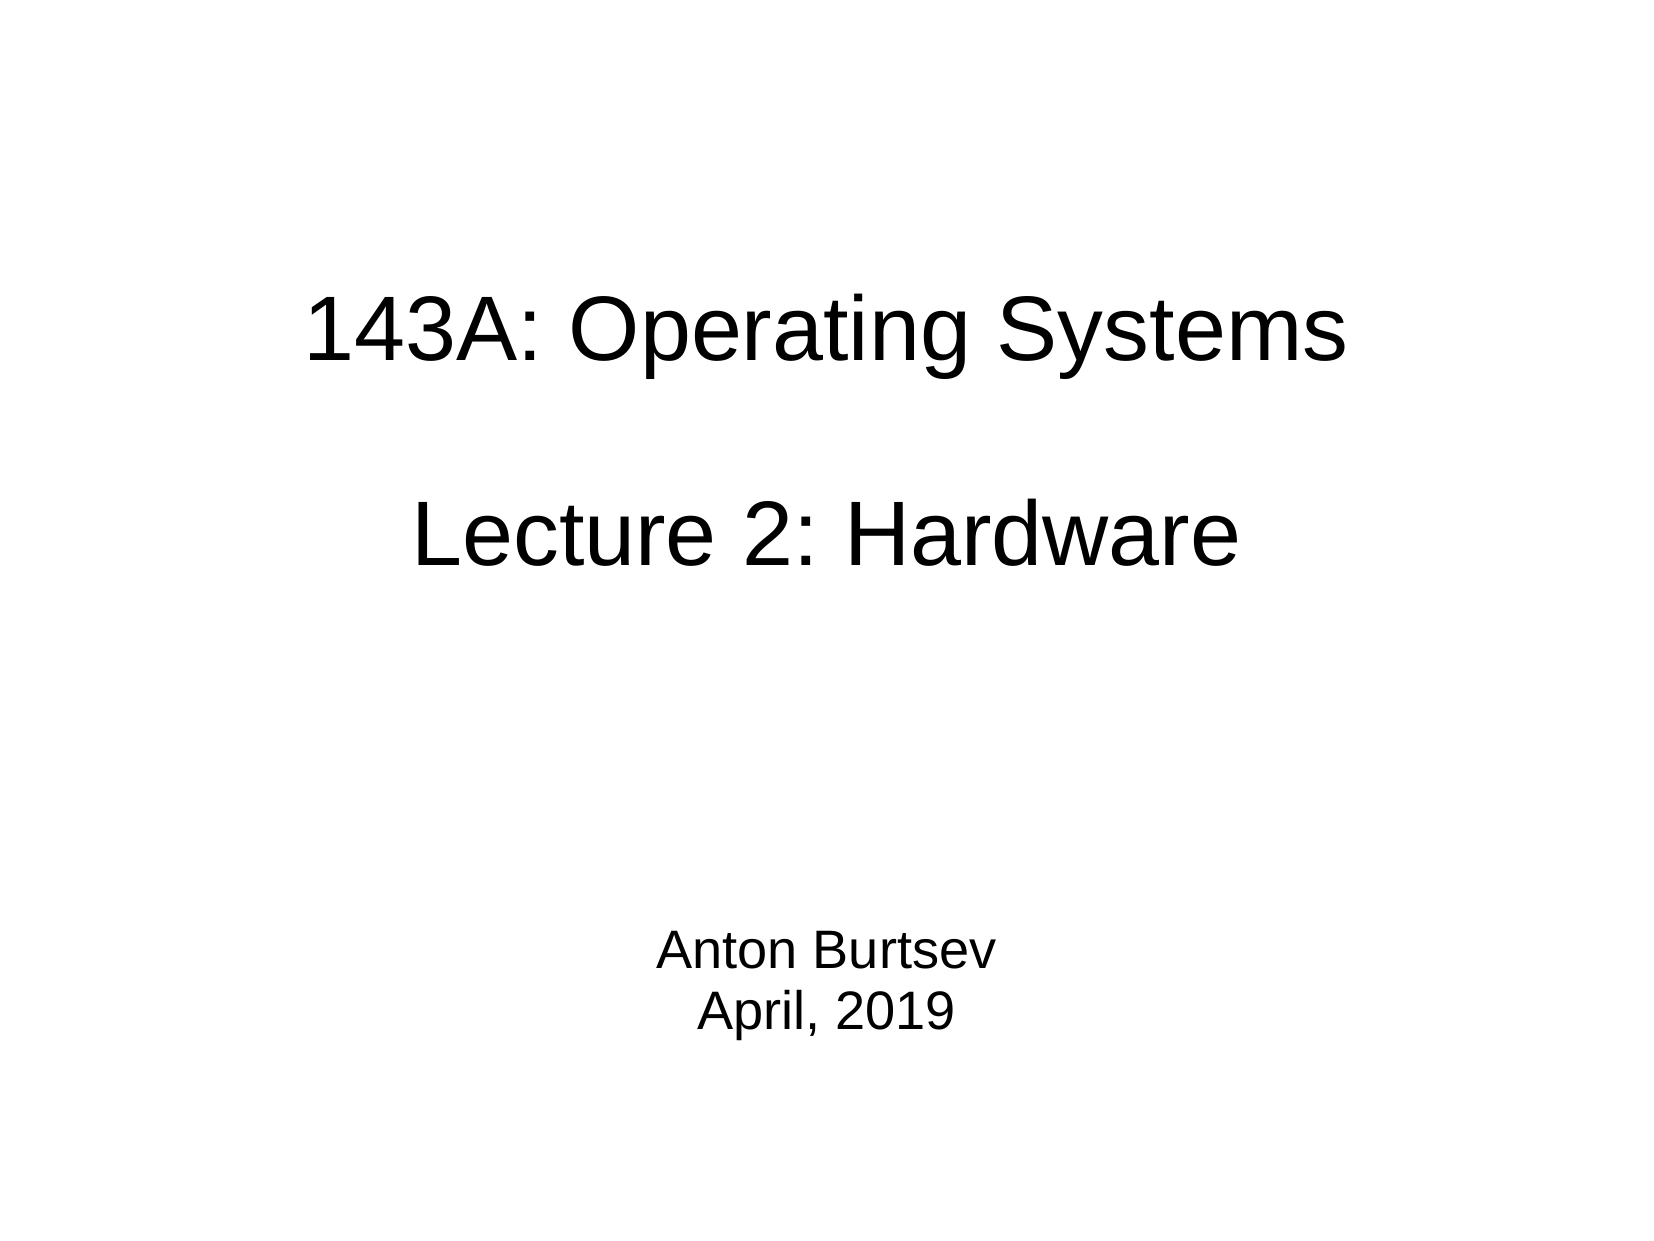

# 143A: Operating Systems Lecture 2: Hardware
Anton Burtsev
April, 2019